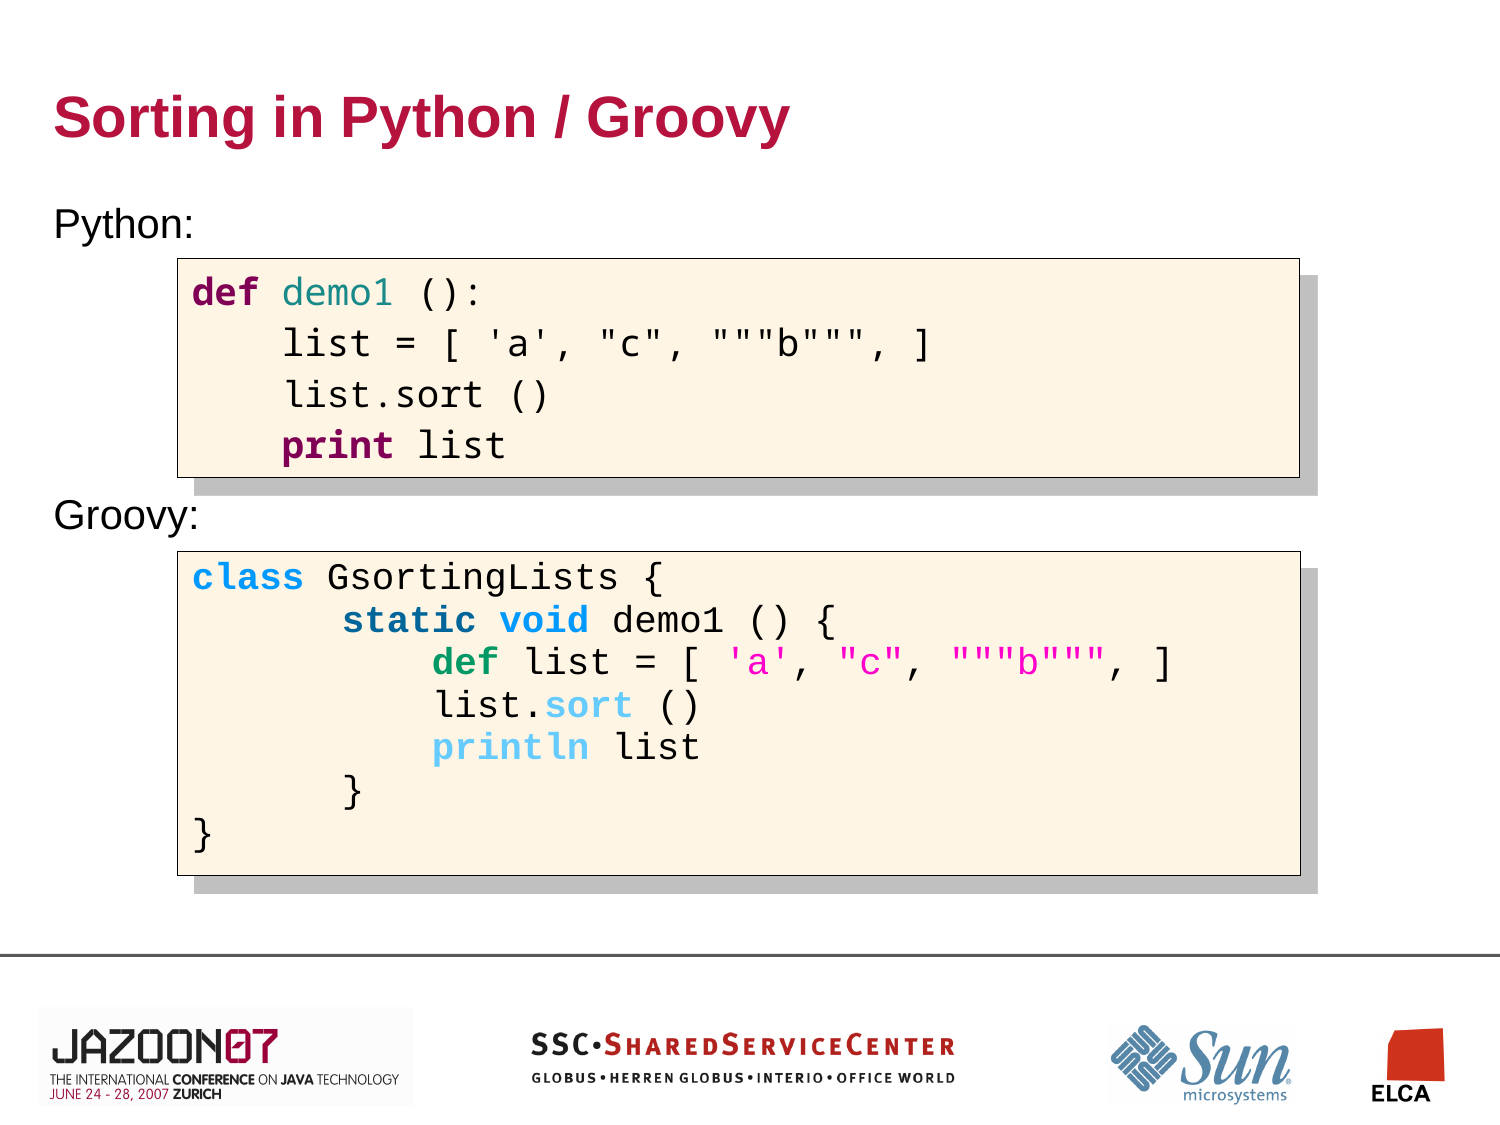

# Sorting in Python / Groovy
Python:
Groovy:
def demo1 ():
 list = [ 'a', "c", """b""", ]
 list.sort ()
 print list
class GsortingLists {
	static void demo1 () {
	 def list = [ 'a', "c", """b""", ]
	 list.sort ()
	 println list
	}
}